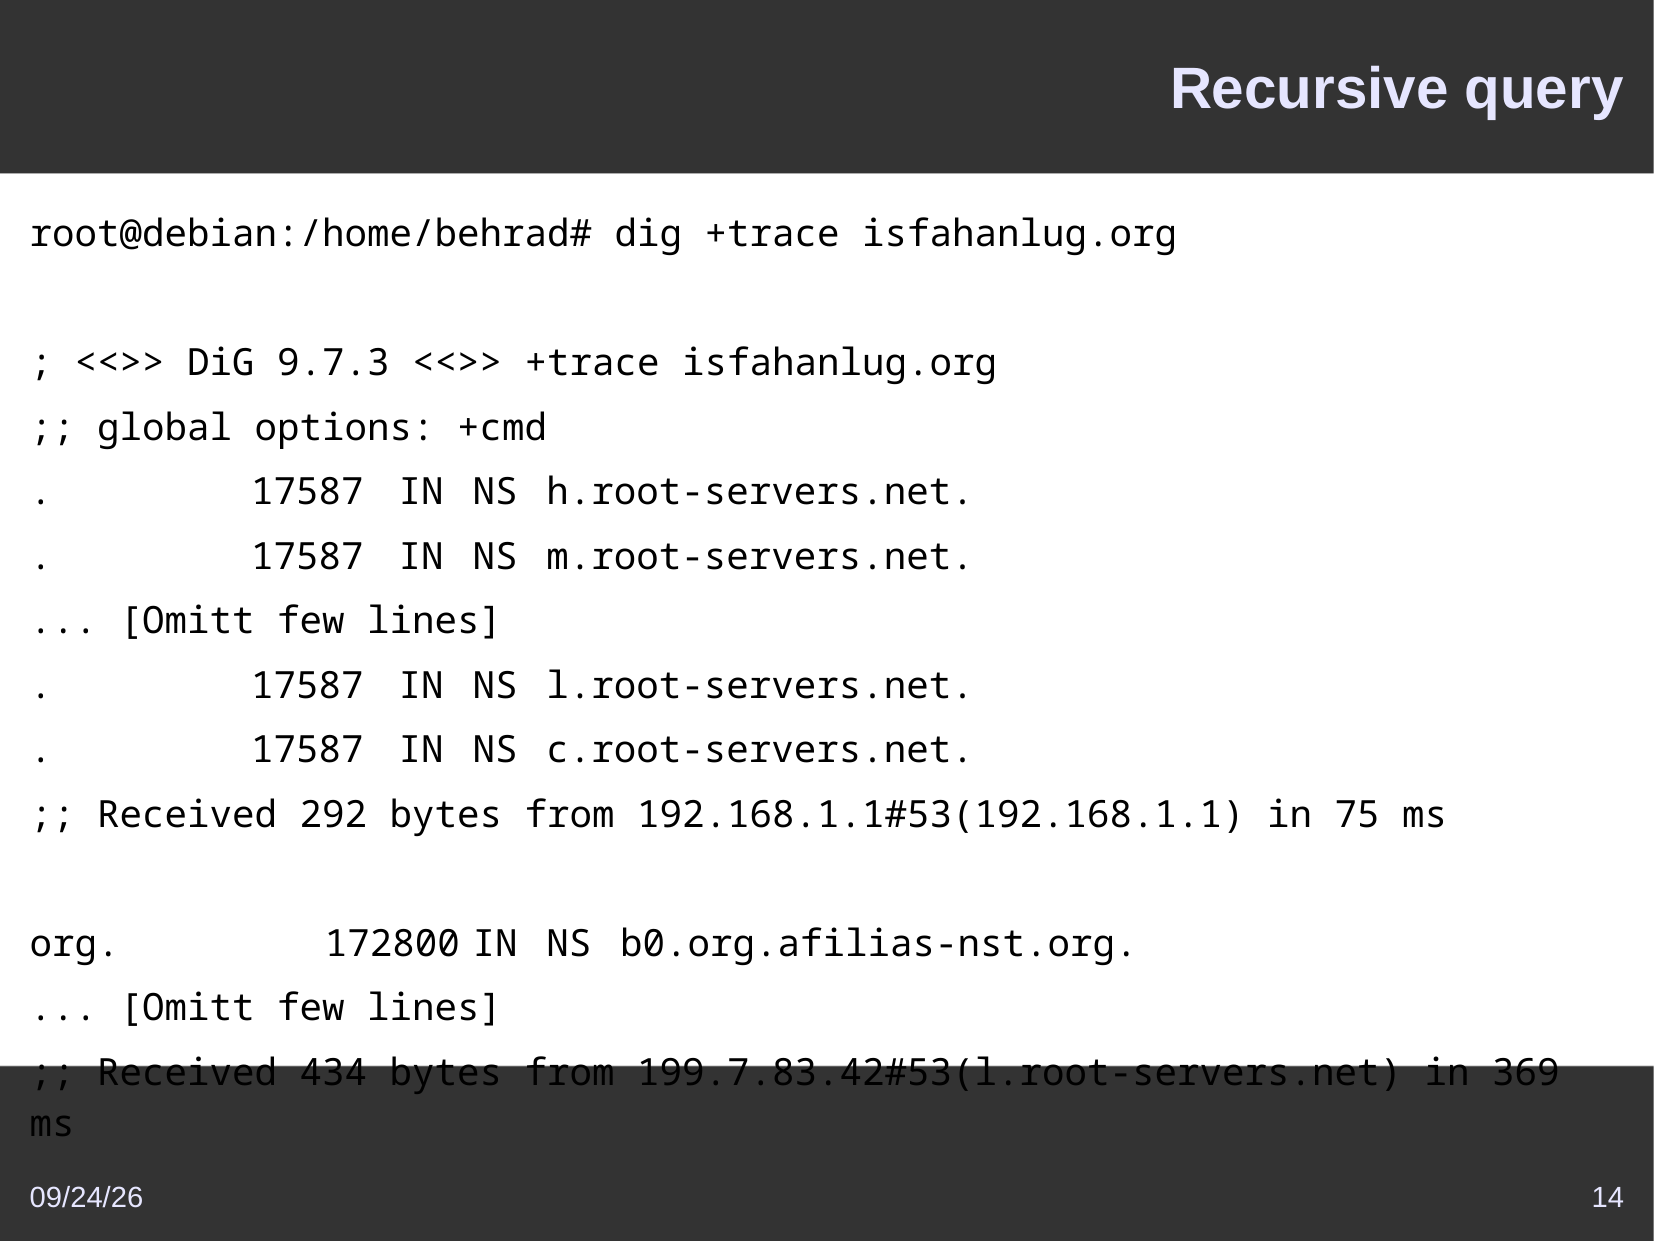

# Recursive query
root@debian:/home/behrad# dig +trace isfahanlug.org
; <<>> DiG 9.7.3 <<>> +trace isfahanlug.org
;; global options: +cmd
.			17587	IN	NS	h.root-servers.net.
.			17587	IN	NS	m.root-servers.net.
... [Omitt few lines]
.			17587	IN	NS	l.root-servers.net.
.			17587	IN	NS	c.root-servers.net.
;; Received 292 bytes from 192.168.1.1#53(192.168.1.1) in 75 ms
org.			172800	IN	NS	b0.org.afilias-nst.org.
... [Omitt few lines]
;; Received 434 bytes from 199.7.83.42#53(l.root-servers.net) in 369 ms
14